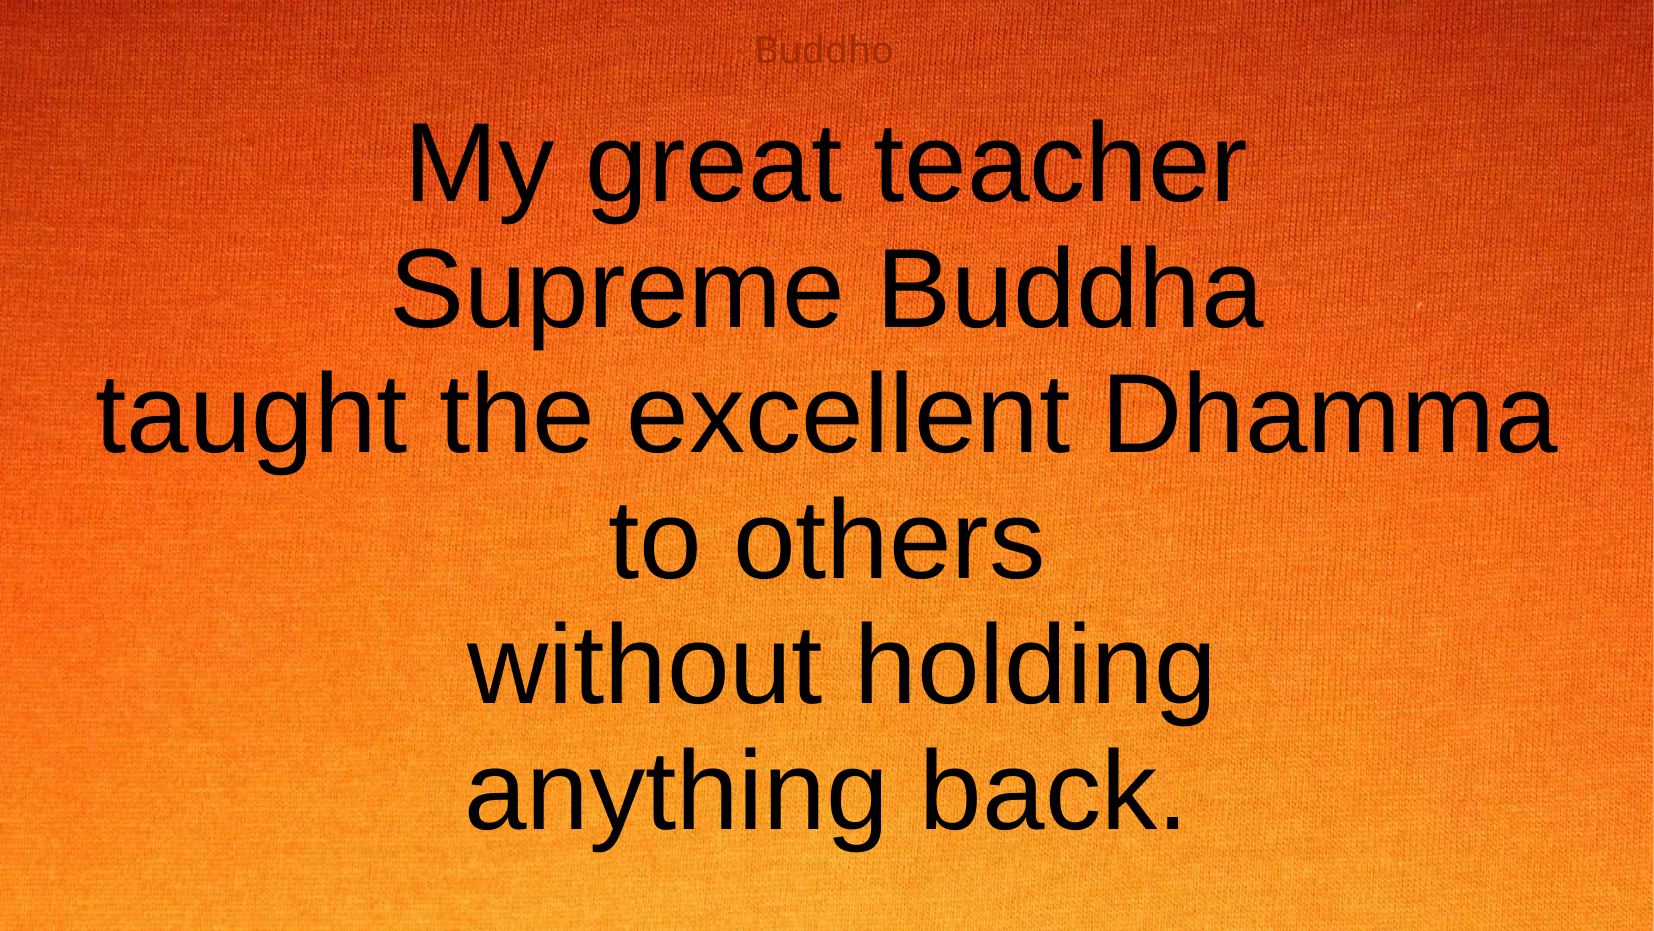

Buddho
# My great teacher
Supreme Buddha
taught the excellent Dhamma to others
 without holding
anything back.